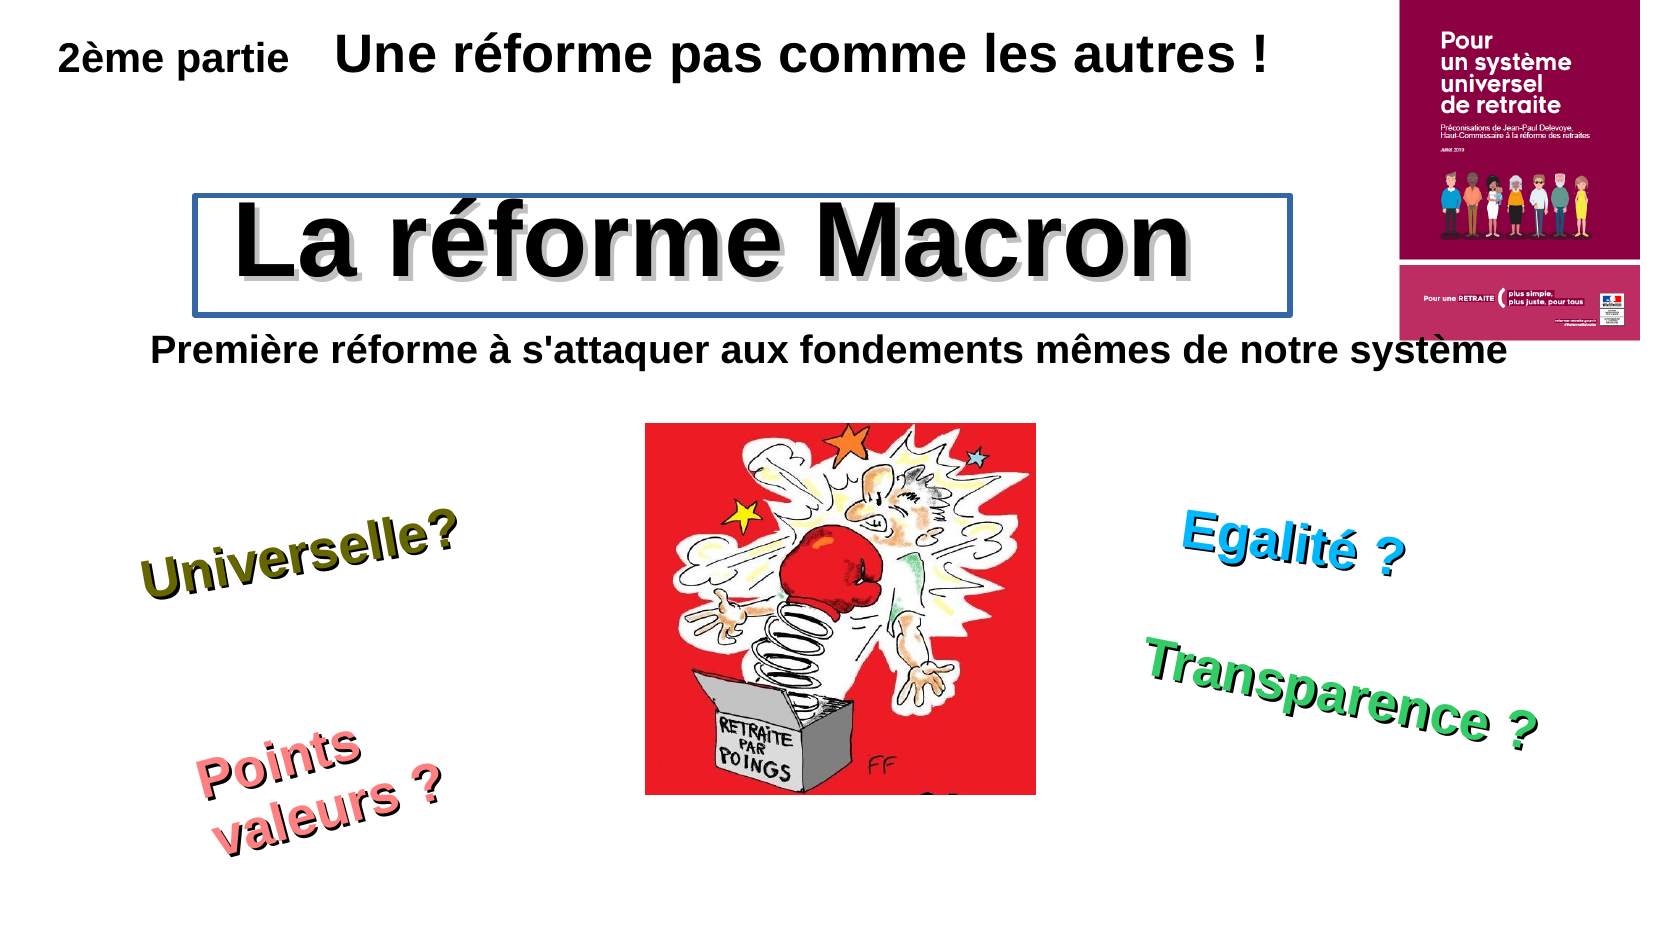

2ème partie Une réforme pas comme les autres !
# La réforme Macron
Première réforme à s'attaquer aux fondements mêmes de notre système
Universelle?
 Egalité ?
Transparence ?
Points valeurs ?